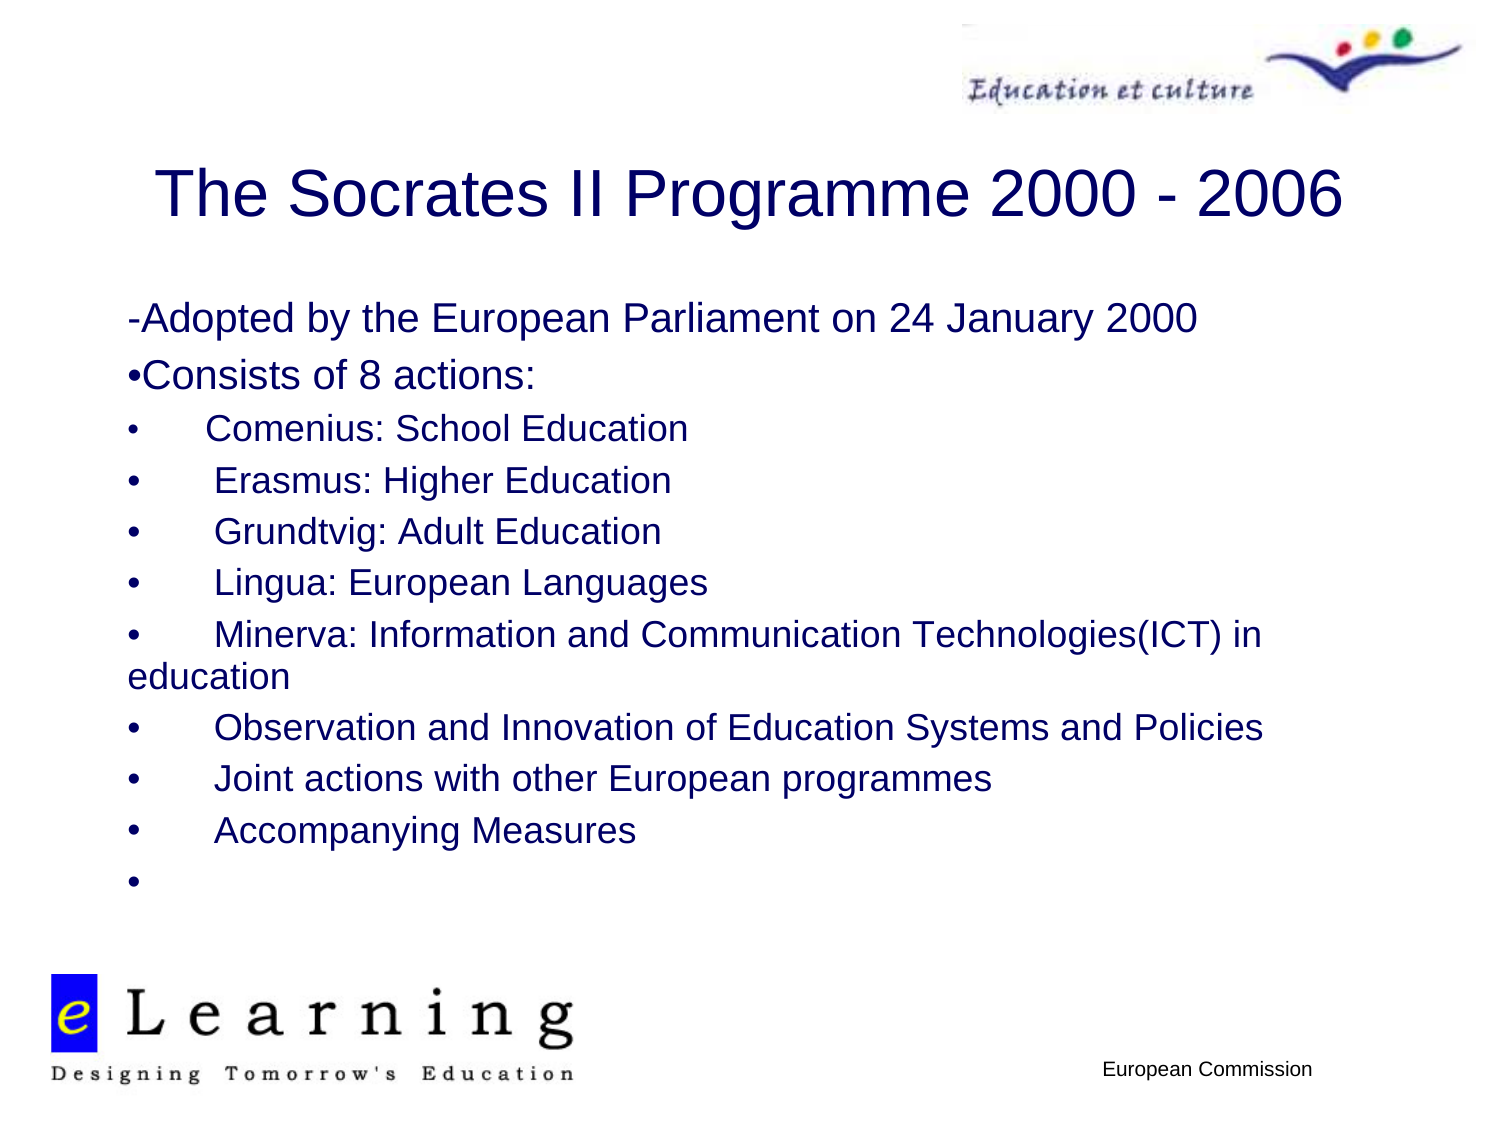

# The Socrates II Programme 2000 - 2006
Adopted by the European Parliament on 24 January 2000
Consists of 8 actions:
 Comenius: School Education
 Erasmus: Higher Education
 Grundtvig: Adult Education
 Lingua: European Languages
 Minerva: Information and Communication Technologies(ICT) in education
 Observation and Innovation of Education Systems and Policies
 Joint actions with other European programmes
 Accompanying Measures